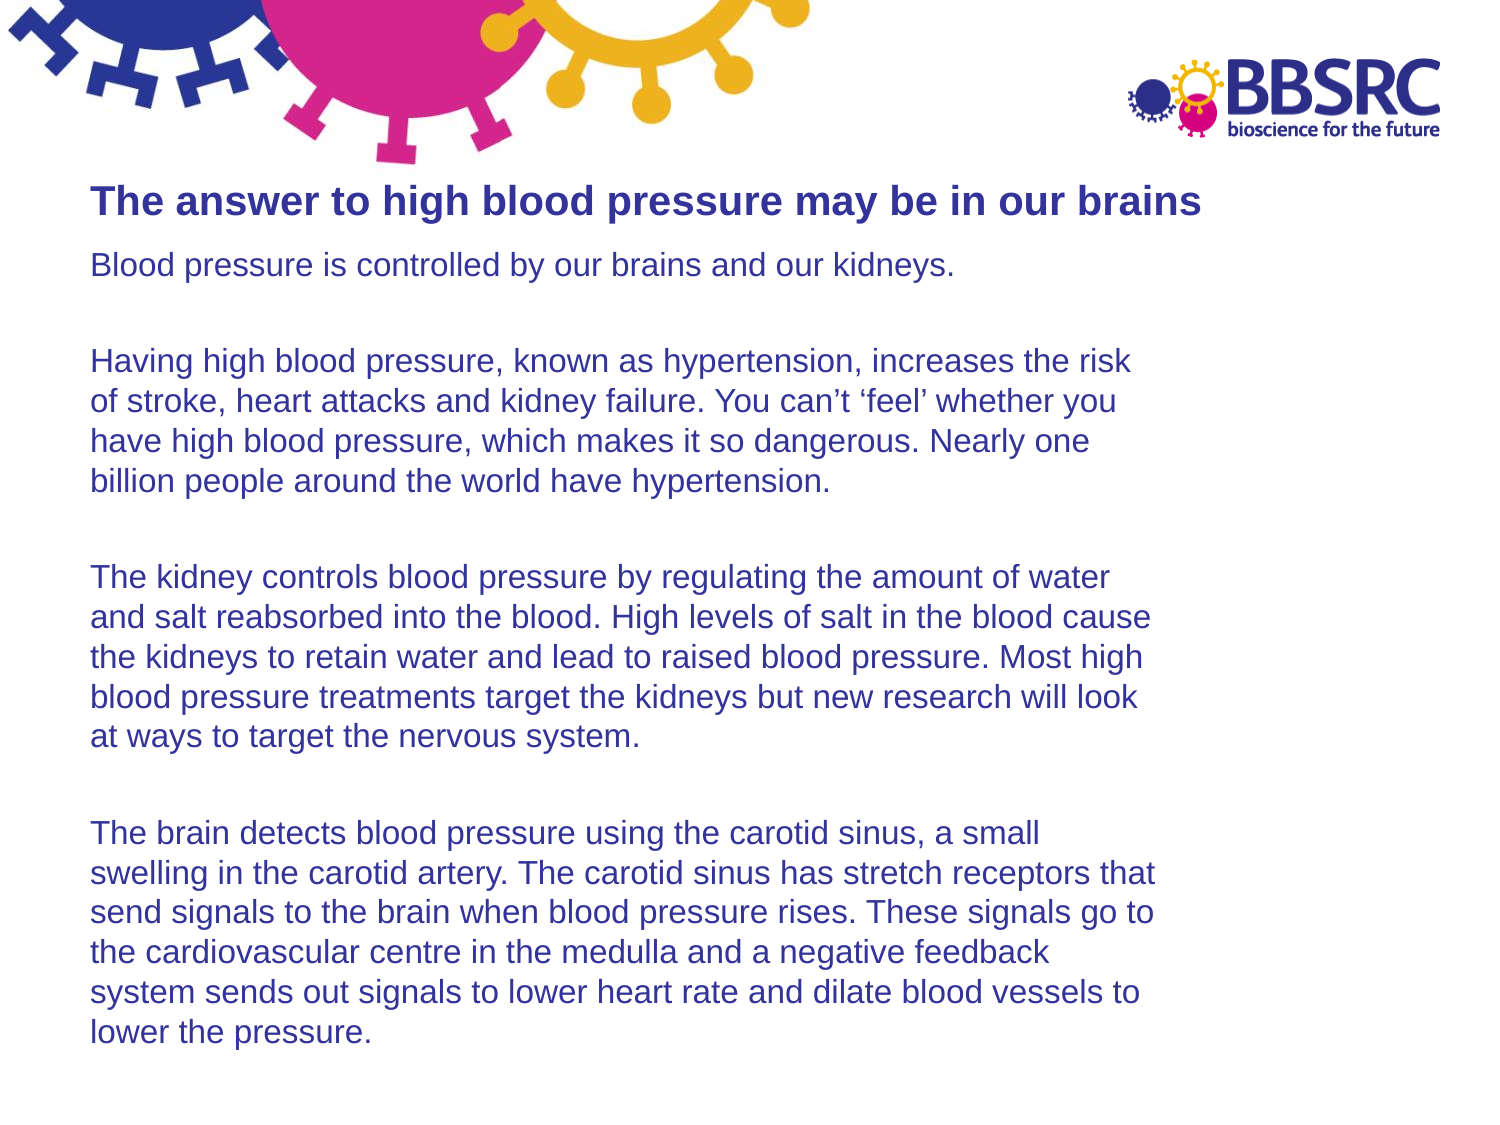

# The answer to high blood pressure may be in our brains
Blood pressure is controlled by our brains and our kidneys.
Having high blood pressure, known as hypertension, increases the risk of stroke, heart attacks and kidney failure. You can’t ‘feel’ whether you have high blood pressure, which makes it so dangerous. Nearly one billion people around the world have hypertension.
The kidney controls blood pressure by regulating the amount of water and salt reabsorbed into the blood. High levels of salt in the blood cause the kidneys to retain water and lead to raised blood pressure. Most high blood pressure treatments target the kidneys but new research will look at ways to target the nervous system.
The brain detects blood pressure using the carotid sinus, a small swelling in the carotid artery. The carotid sinus has stretch receptors that send signals to the brain when blood pressure rises. These signals go to the cardiovascular centre in the medulla and a negative feedback system sends out signals to lower heart rate and dilate blood vessels to lower the pressure.